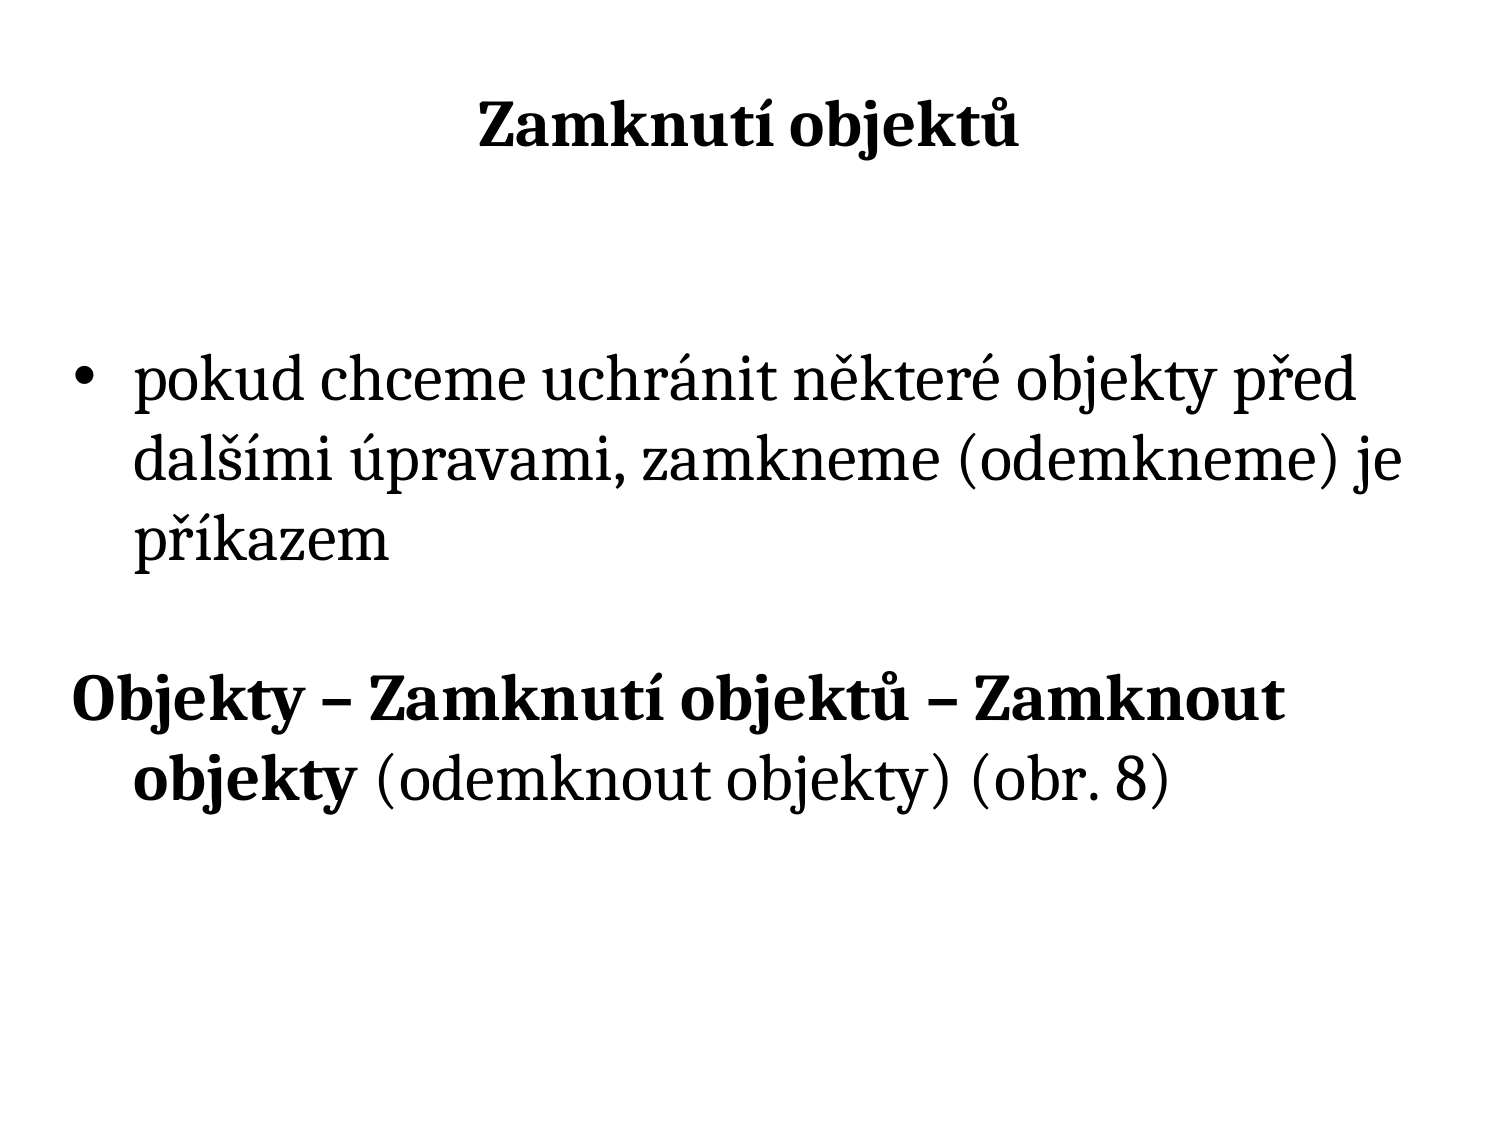

Zamknutí objektů
pokud chceme uchránit některé objekty před dalšími úpravami, zamkneme (odemkneme) je
	příkazem
Objekty – Zamknutí objektů – Zamknout objekty (odemknout objekty) (obr. 8)